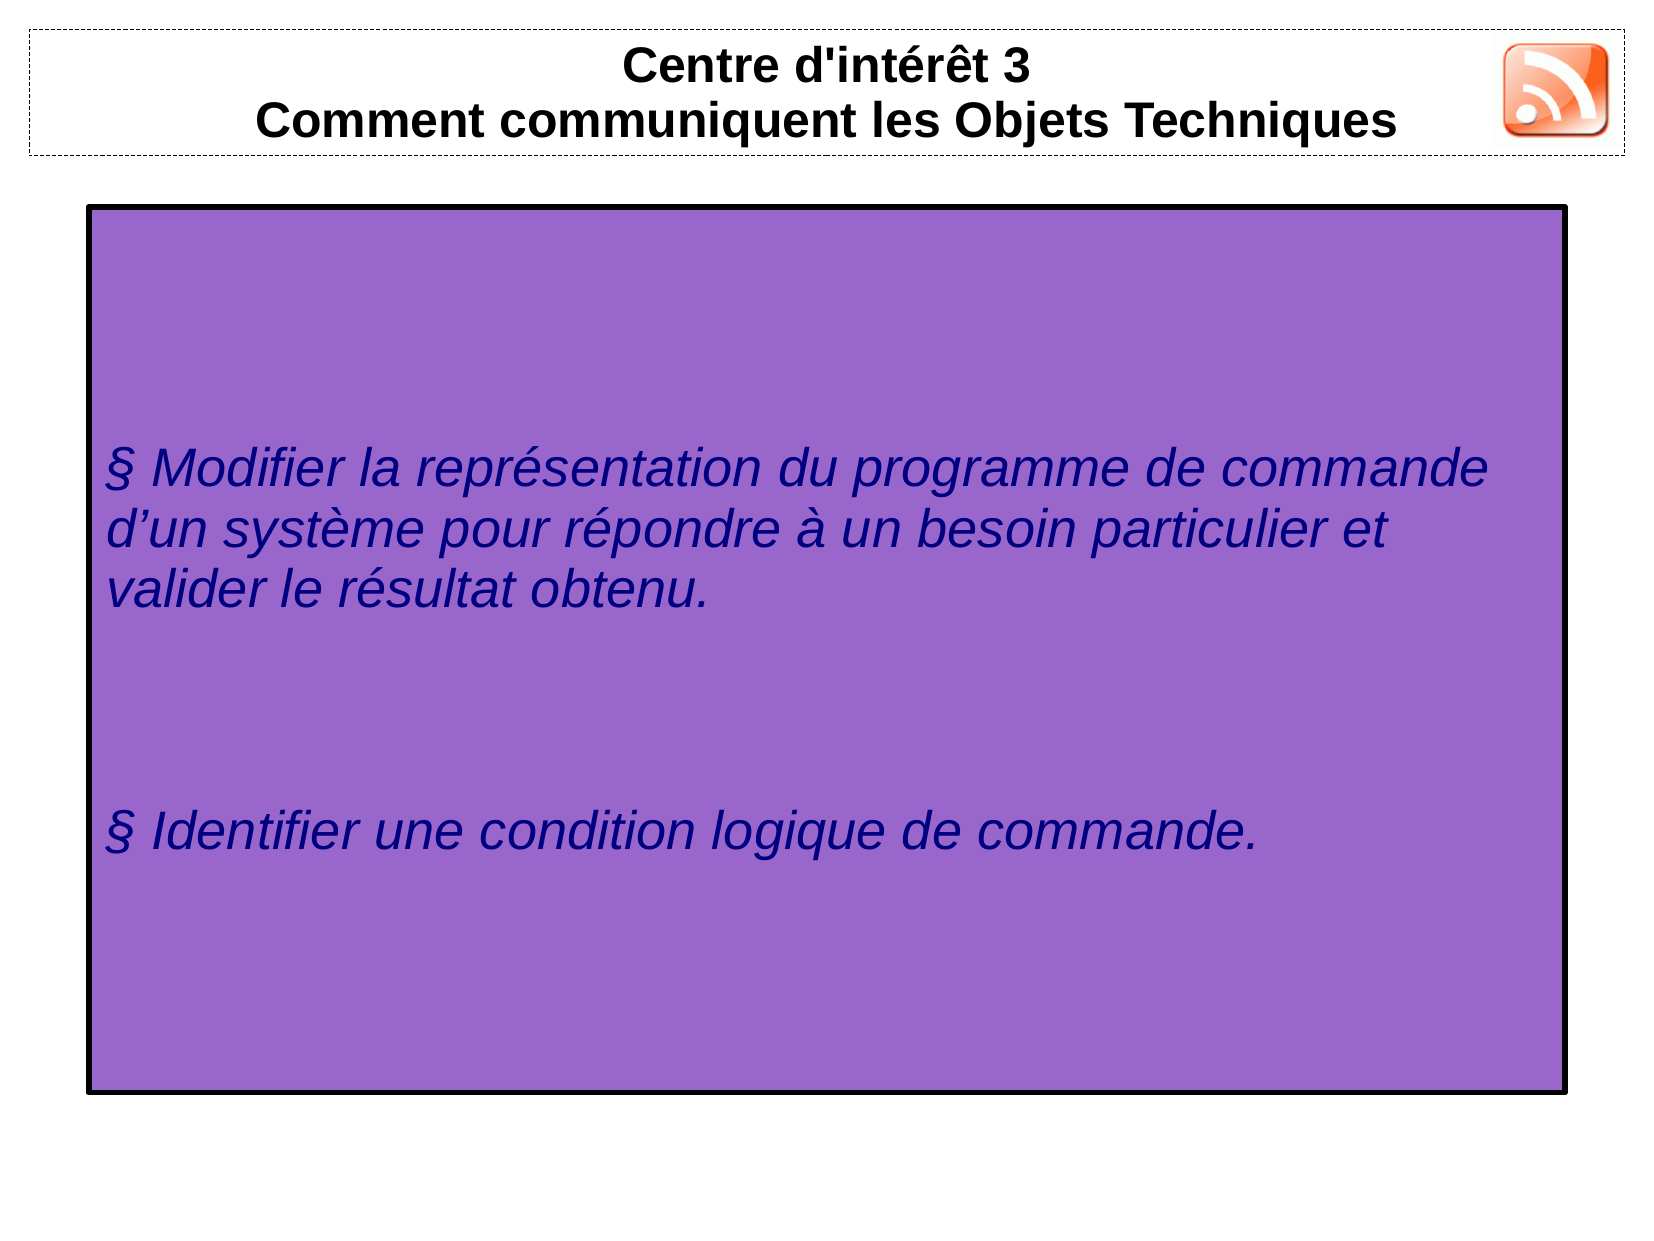

Centre d'intérêt 3
Comment communiquent les Objets Techniques
§ Modifier la représentation du programme de commande d’un système pour répondre à un besoin particulier et valider le résultat obtenu.
§ Identifier une condition logique de commande.